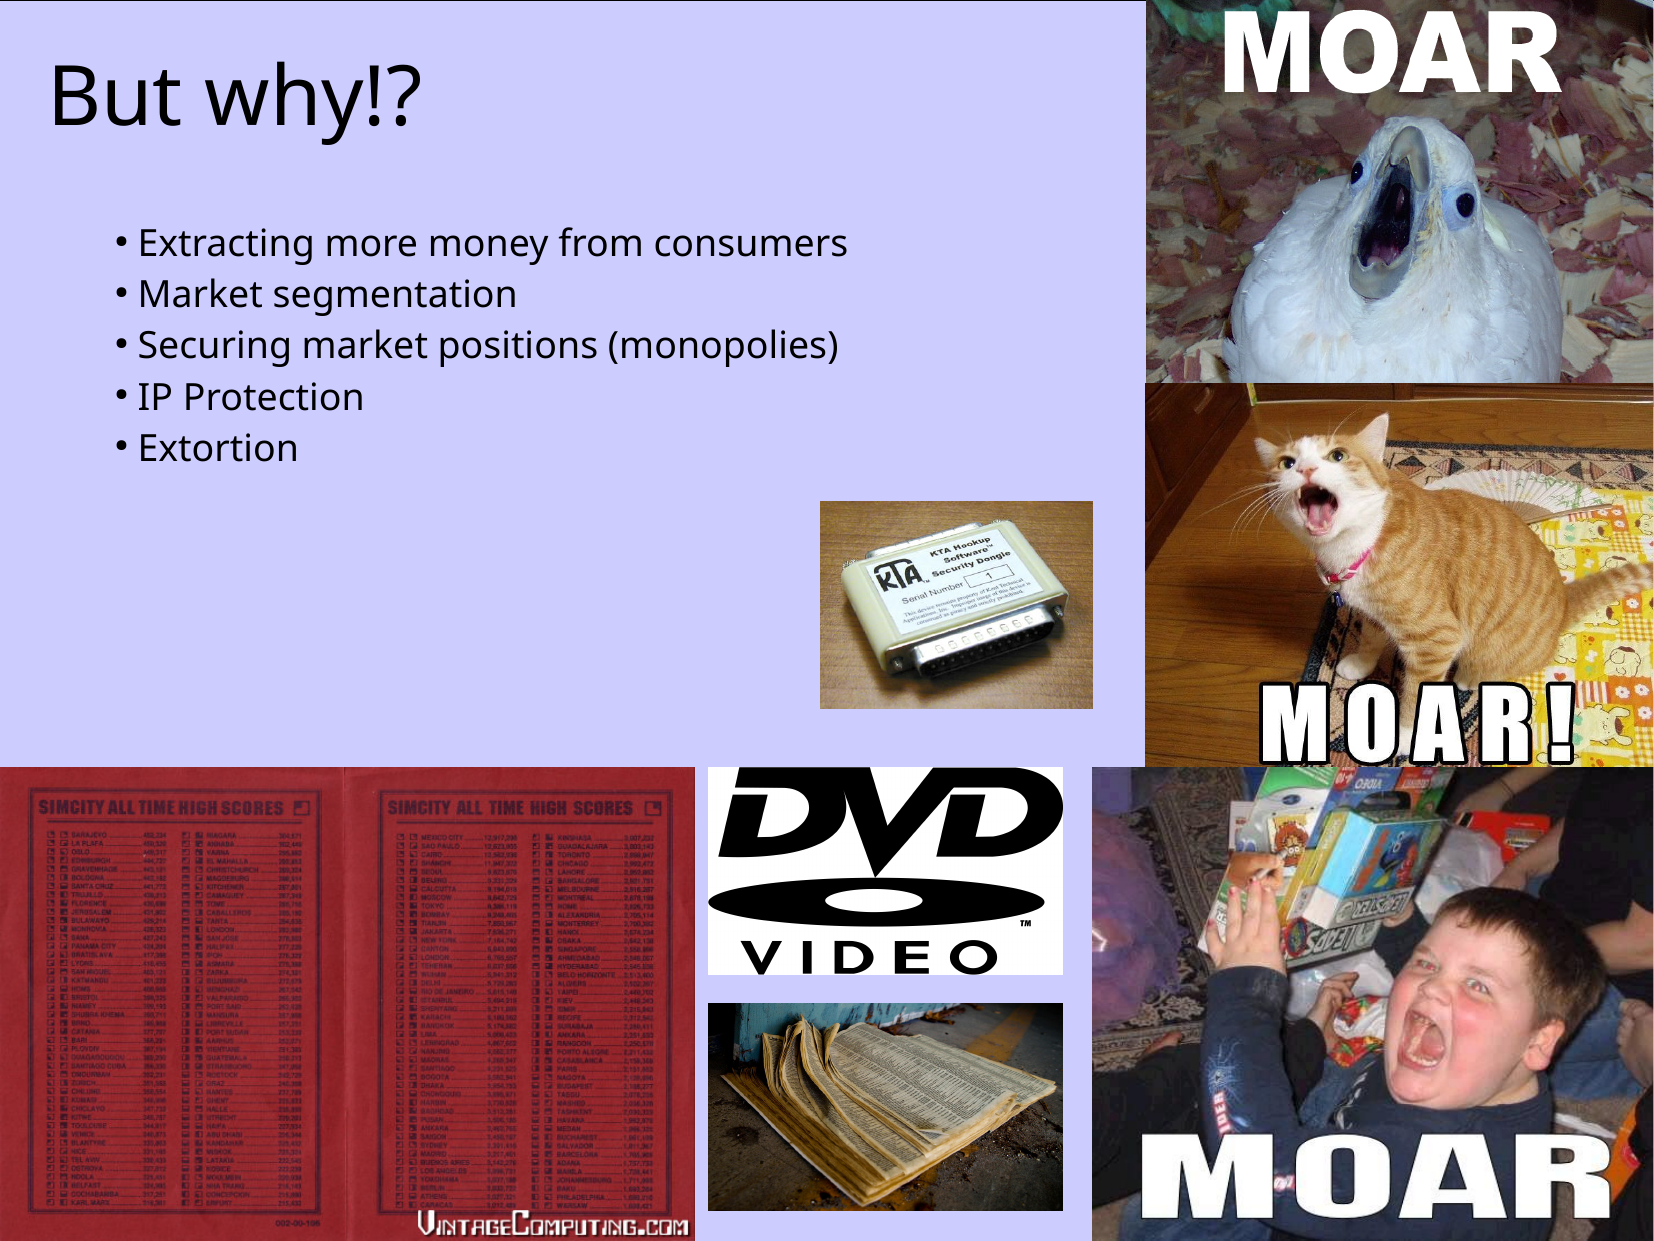

But why!?
 Extracting more money from consumers
 Market segmentation
 Securing market positions (monopolies)
 IP Protection
 Extortion